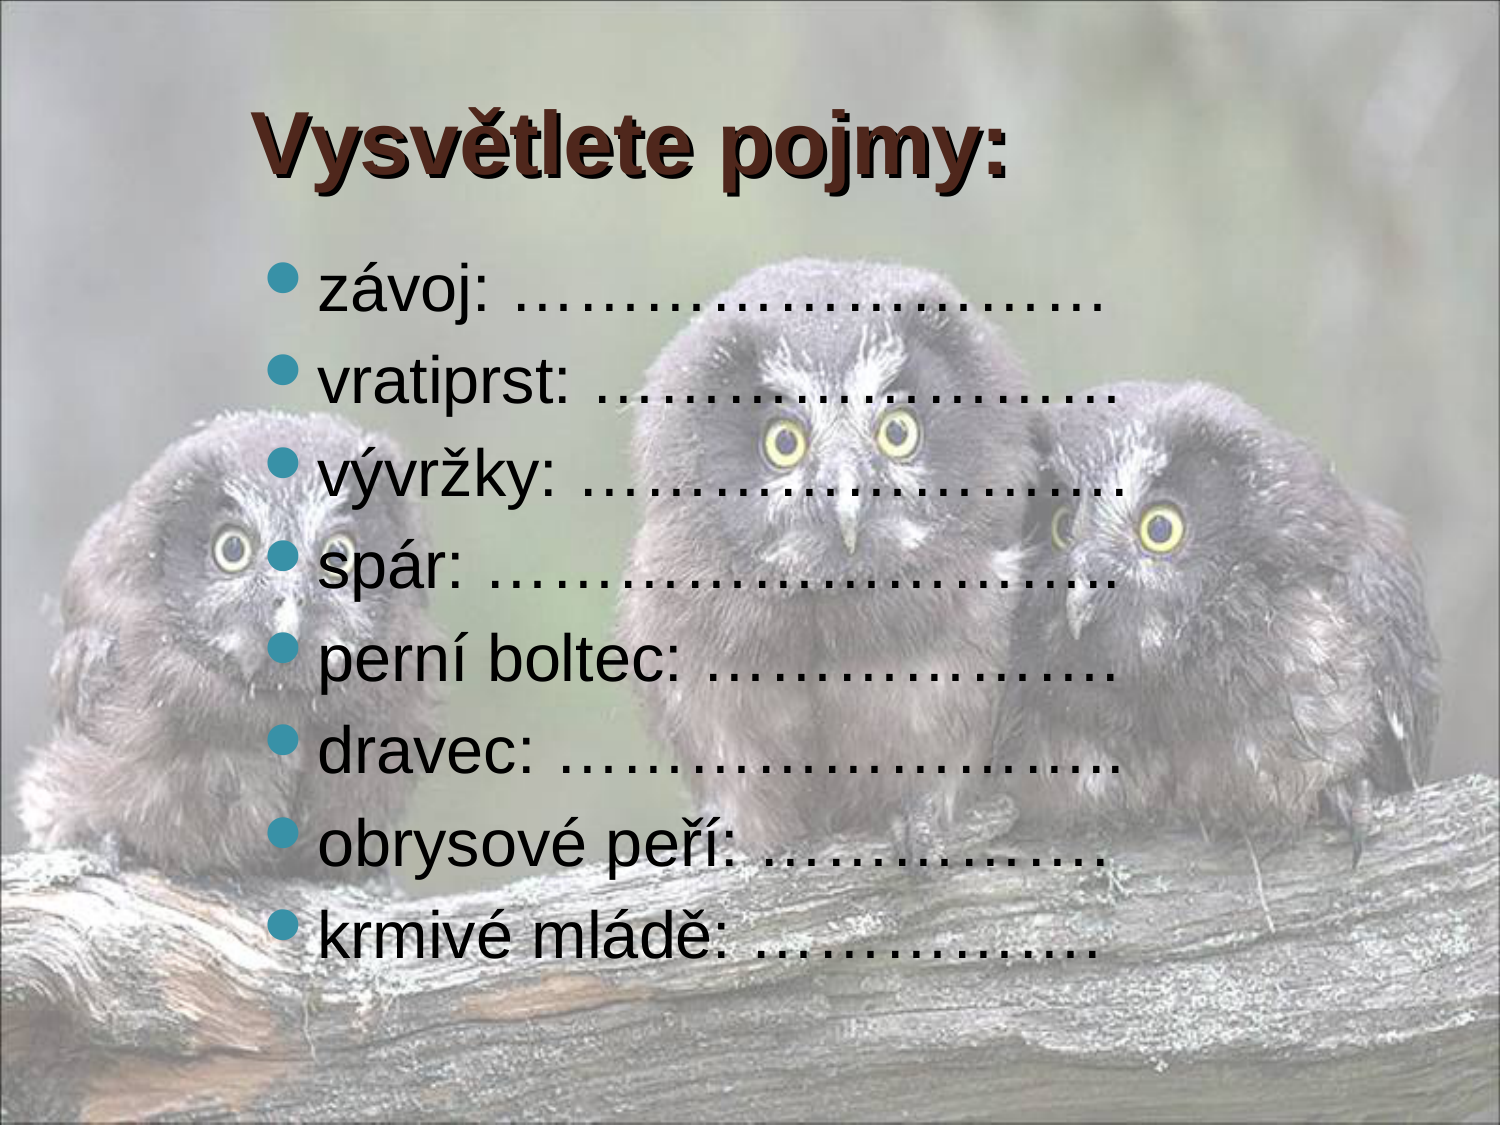

# Vysvětlete pojmy:
závoj: ………………………
vratiprst: ……………………
vývržky: …………………….
spár: ………………………..
perní boltec: ……………….
dravec: ……………………..
obrysové peří: …………….
krmivé mládě: …………….